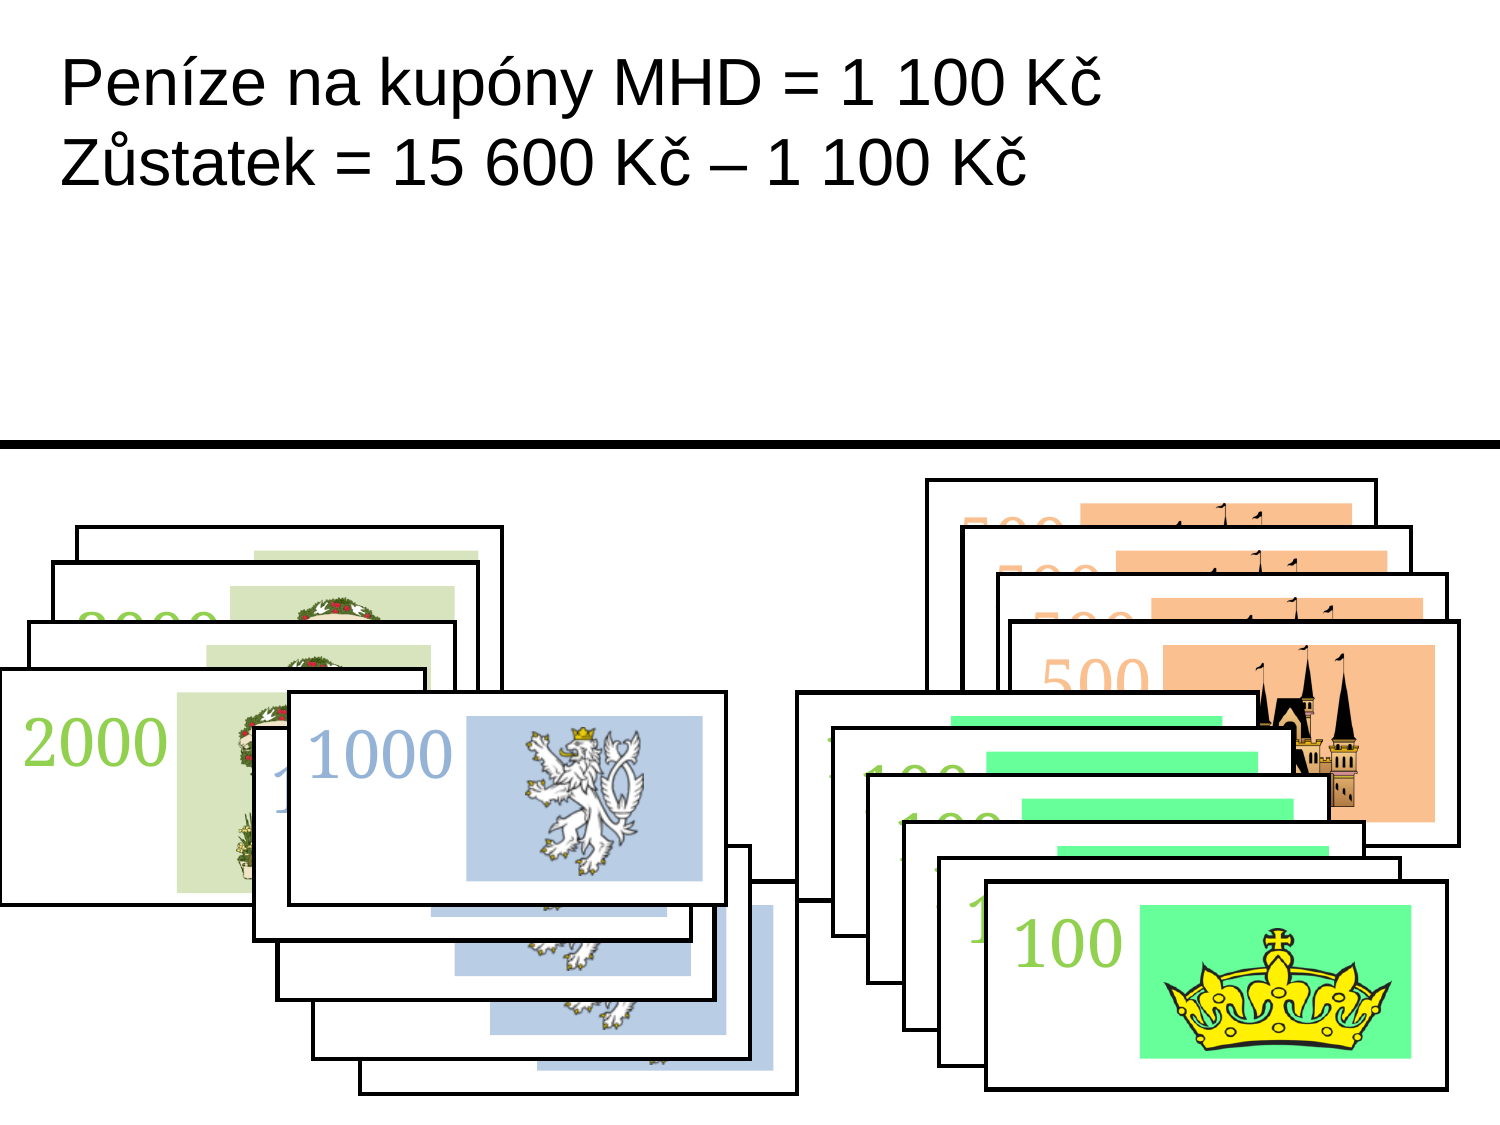

Peníze na kupóny MHD = 1 100 Kč
Zůstatek = 15 600 Kč – 1 100 Kč
500
2000
500
2000
500
2000
500
2000
1000
100
1000
100
100
1000
100
1000
100
1000
100